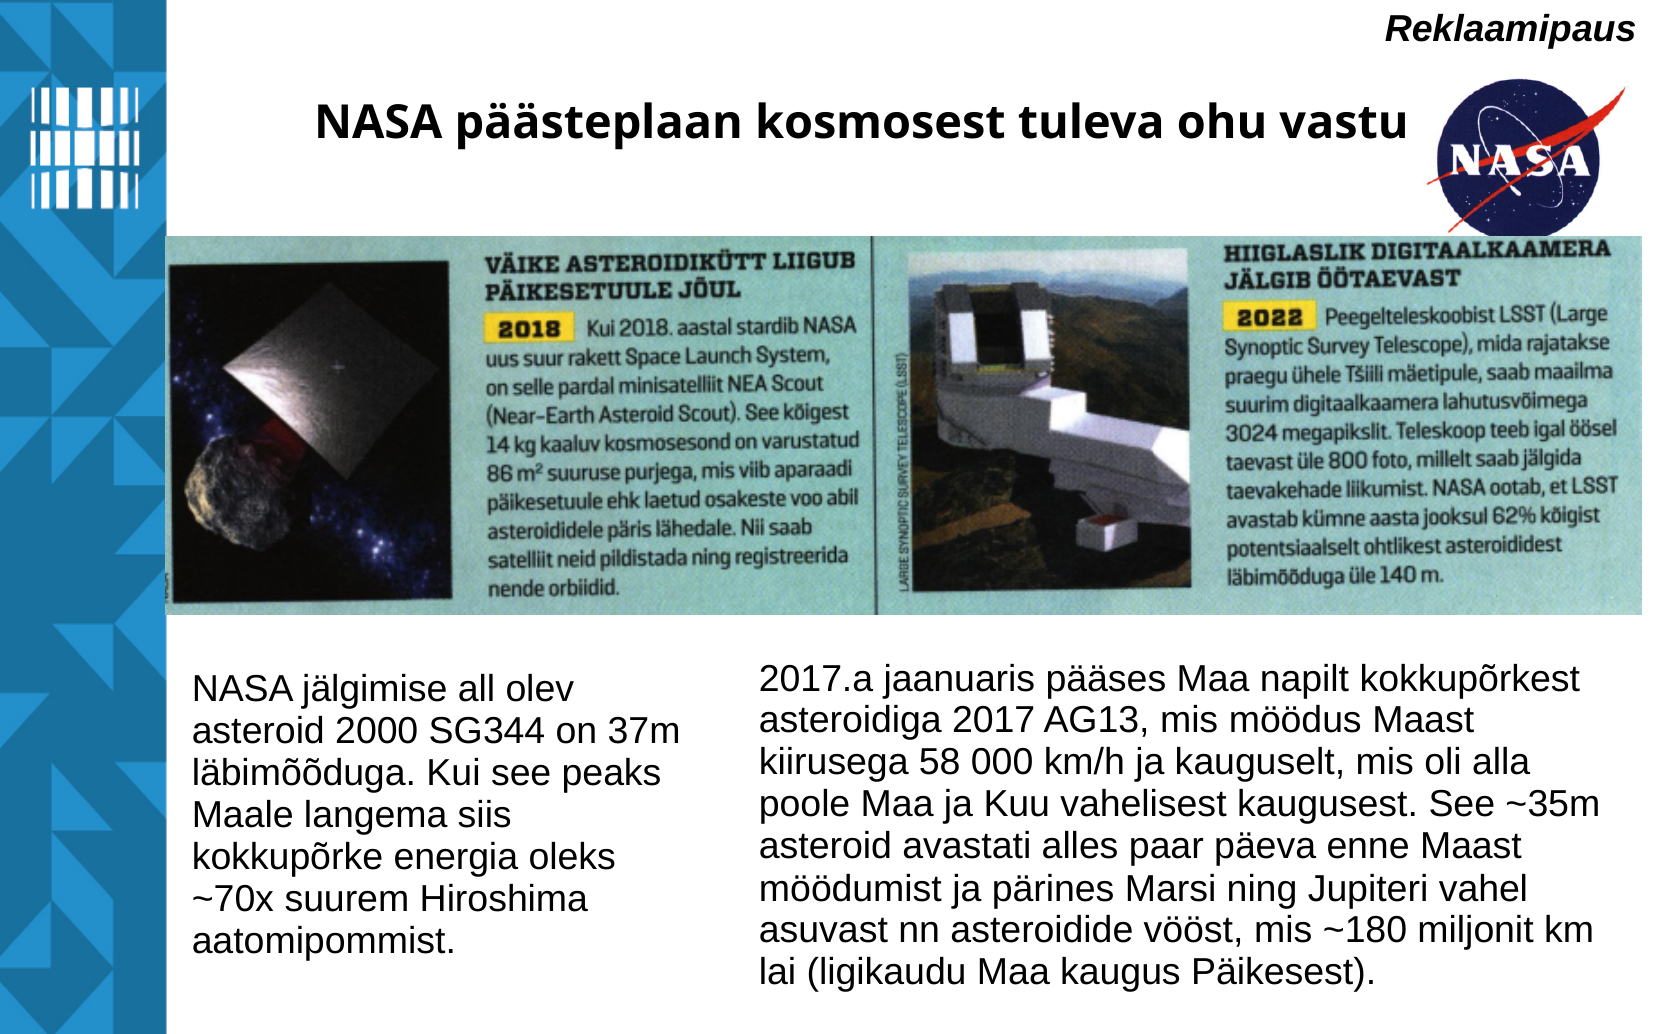

# NASA päästeplaan kosmosest tuleva ohu vastu
2017.a jaanuaris pääses Maa napilt kokkupõrkest asteroidiga 2017 AG13, mis möödus Maast kiirusega 58 000 km/h ja kauguselt, mis oli alla poole Maa ja Kuu vahelisest kaugusest. See ~35m asteroid avastati alles paar päeva enne Maast möödumist ja pärines Marsi ning Jupiteri vahel asuvast nn asteroidide vööst, mis ~180 miljonit km lai (ligikaudu Maa kaugus Päikesest).
NASA jälgimise all olev asteroid 2000 SG344 on 37m läbimõõduga. Kui see peaks Maale langema siis kokkupõrke energia oleks ~70x suurem Hiroshima aatomipommist.